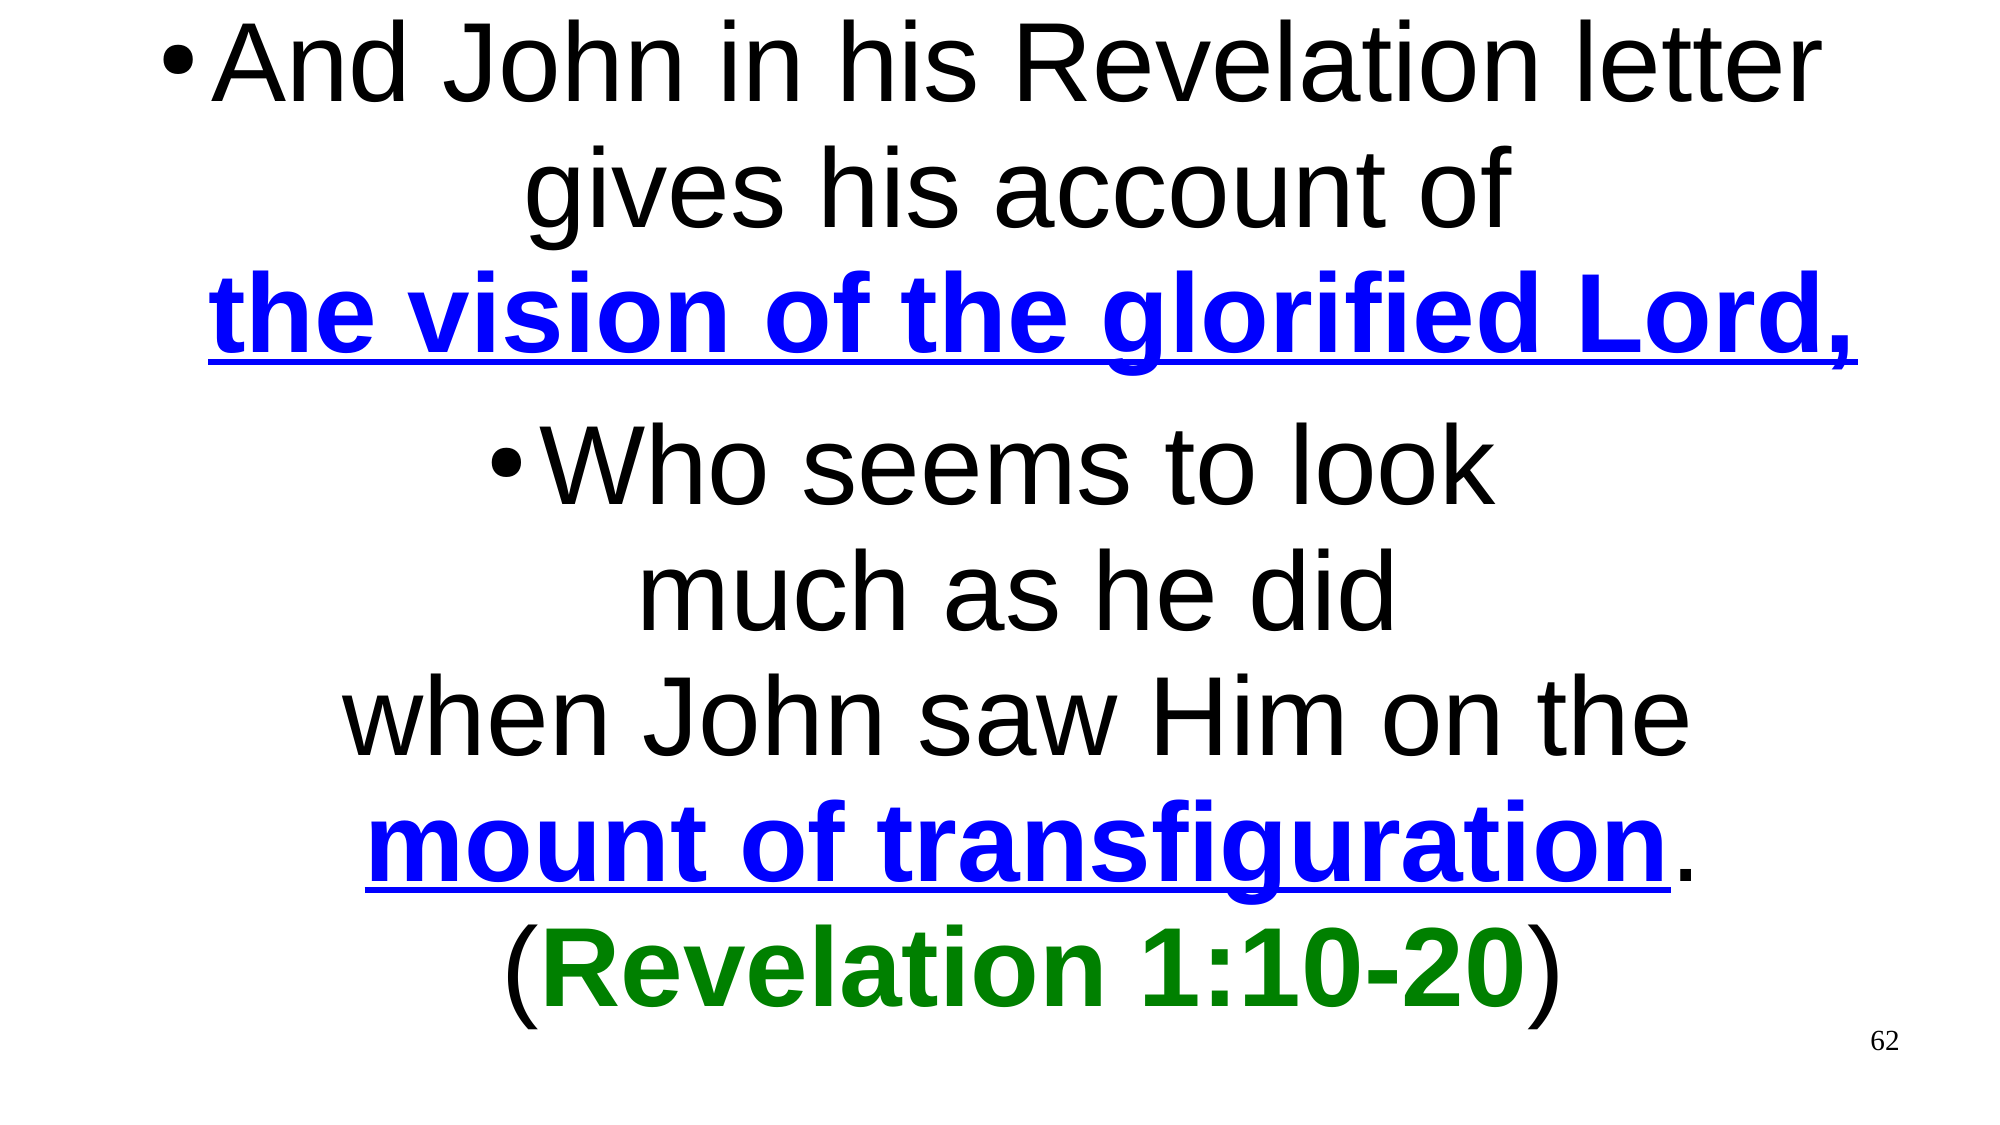

# And John in his Revelation letter gives his account of the vision of the glorified Lord,
Who seems to look
much as he did
when John saw Him on the
mount of transfiguration.
(Revelation 1:10-20)
62